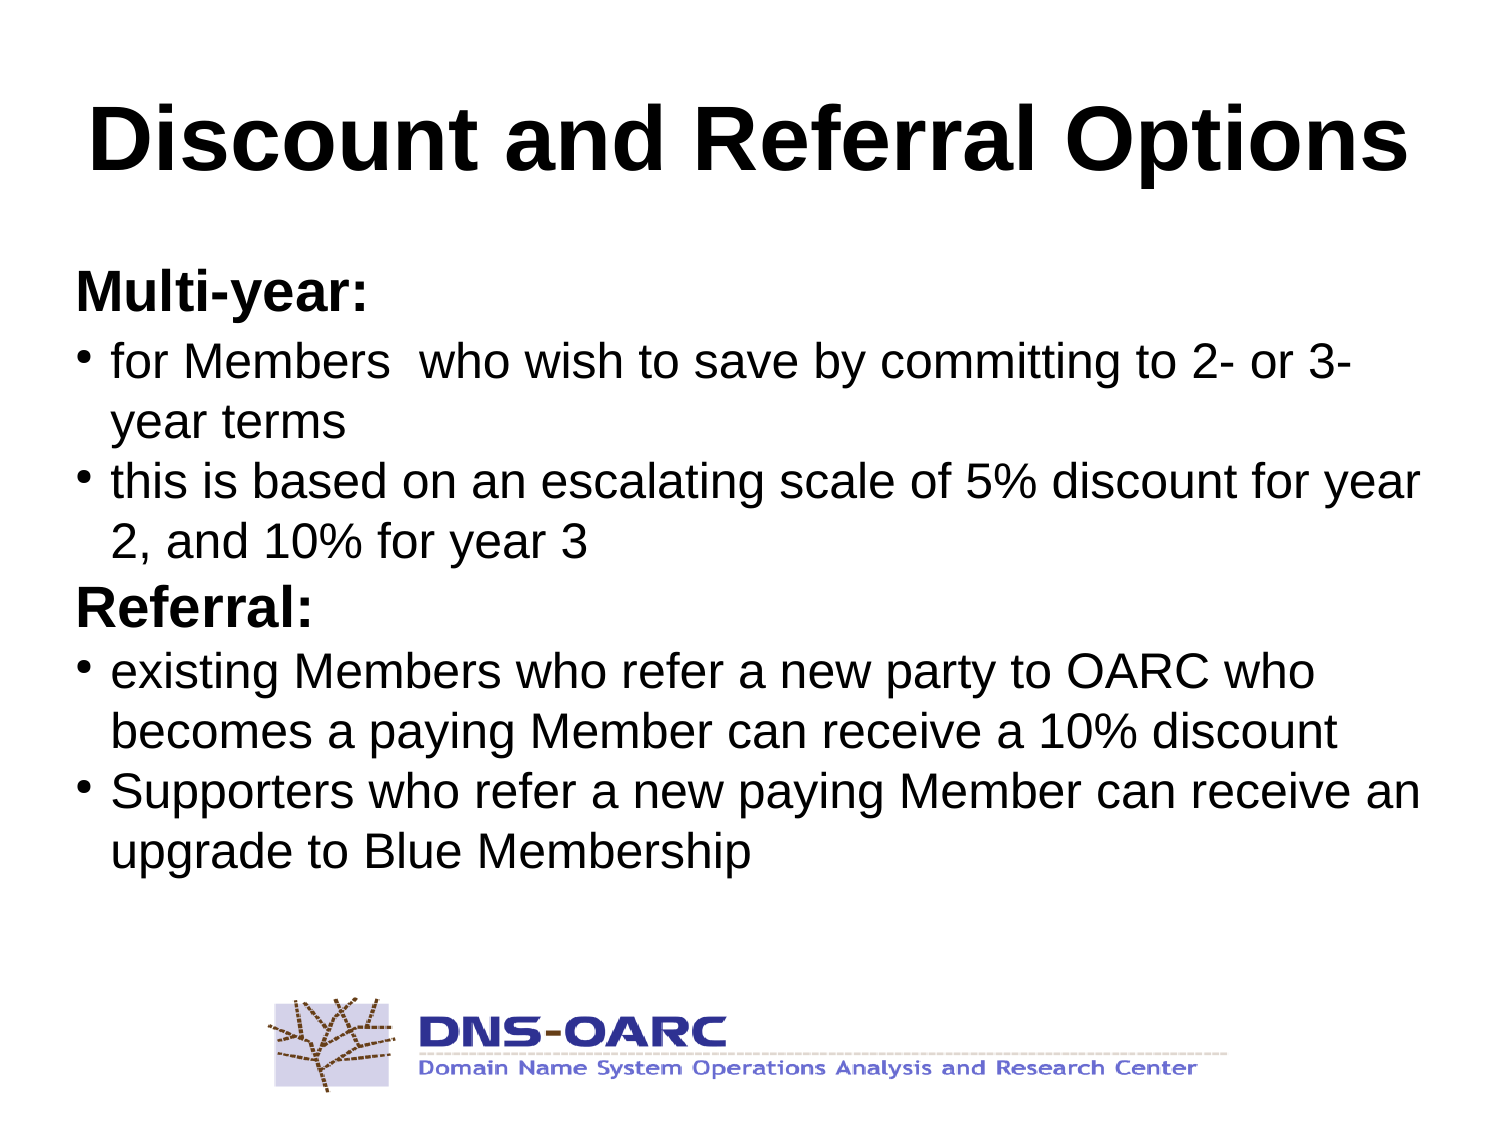

# Discount and Referral Options
Multi-year:
for Members who wish to save by committing to 2- or 3-year terms
this is based on an escalating scale of 5% discount for year 2, and 10% for year 3
Referral:
existing Members who refer a new party to OARC who becomes a paying Member can receive a 10% discount
Supporters who refer a new paying Member can receive an upgrade to Blue Membership